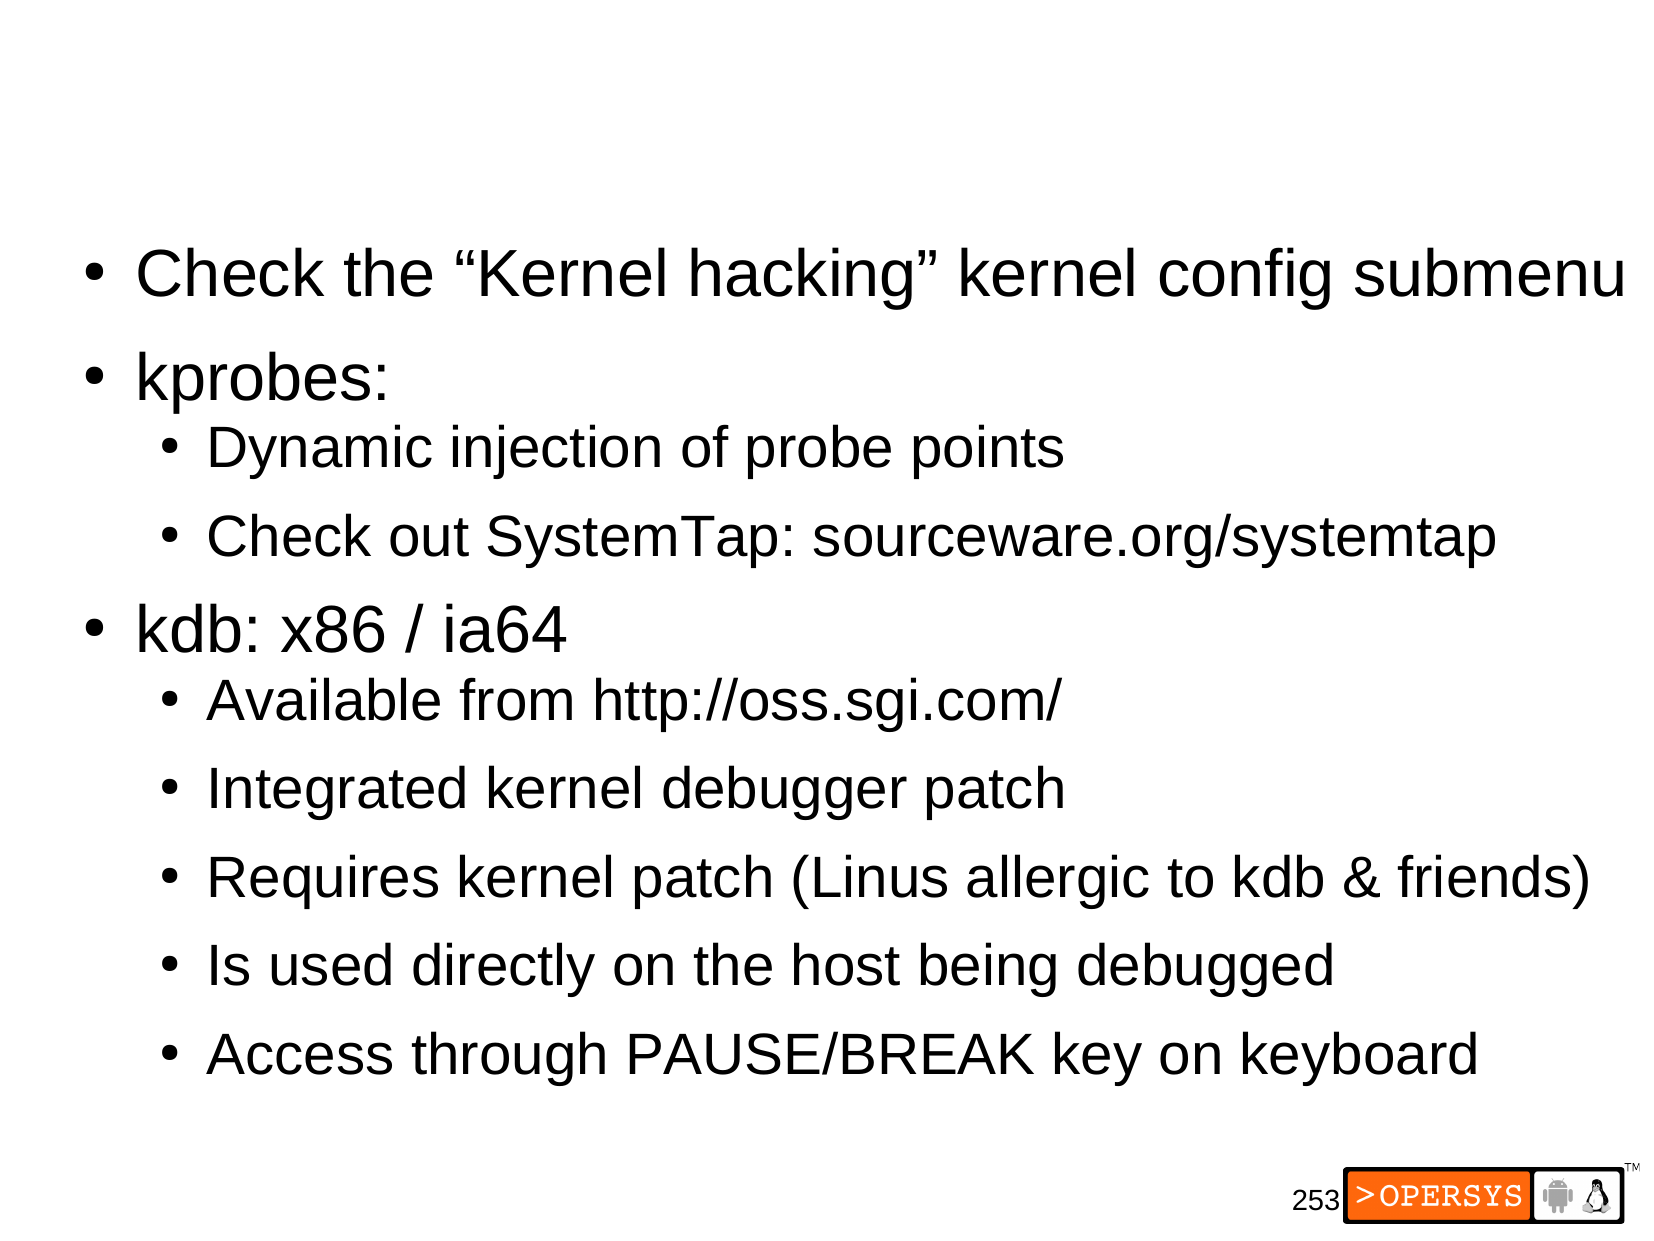

# Check the “Kernel hacking” kernel config submenu
kprobes:
Dynamic injection of probe points
Check out SystemTap: sourceware.org/systemtap
kdb: x86 / ia64
Available from http://oss.sgi.com/
Integrated kernel debugger patch
Requires kernel patch (Linus allergic to kdb & friends)
Is used directly on the host being debugged
Access through PAUSE/BREAK key on keyboard